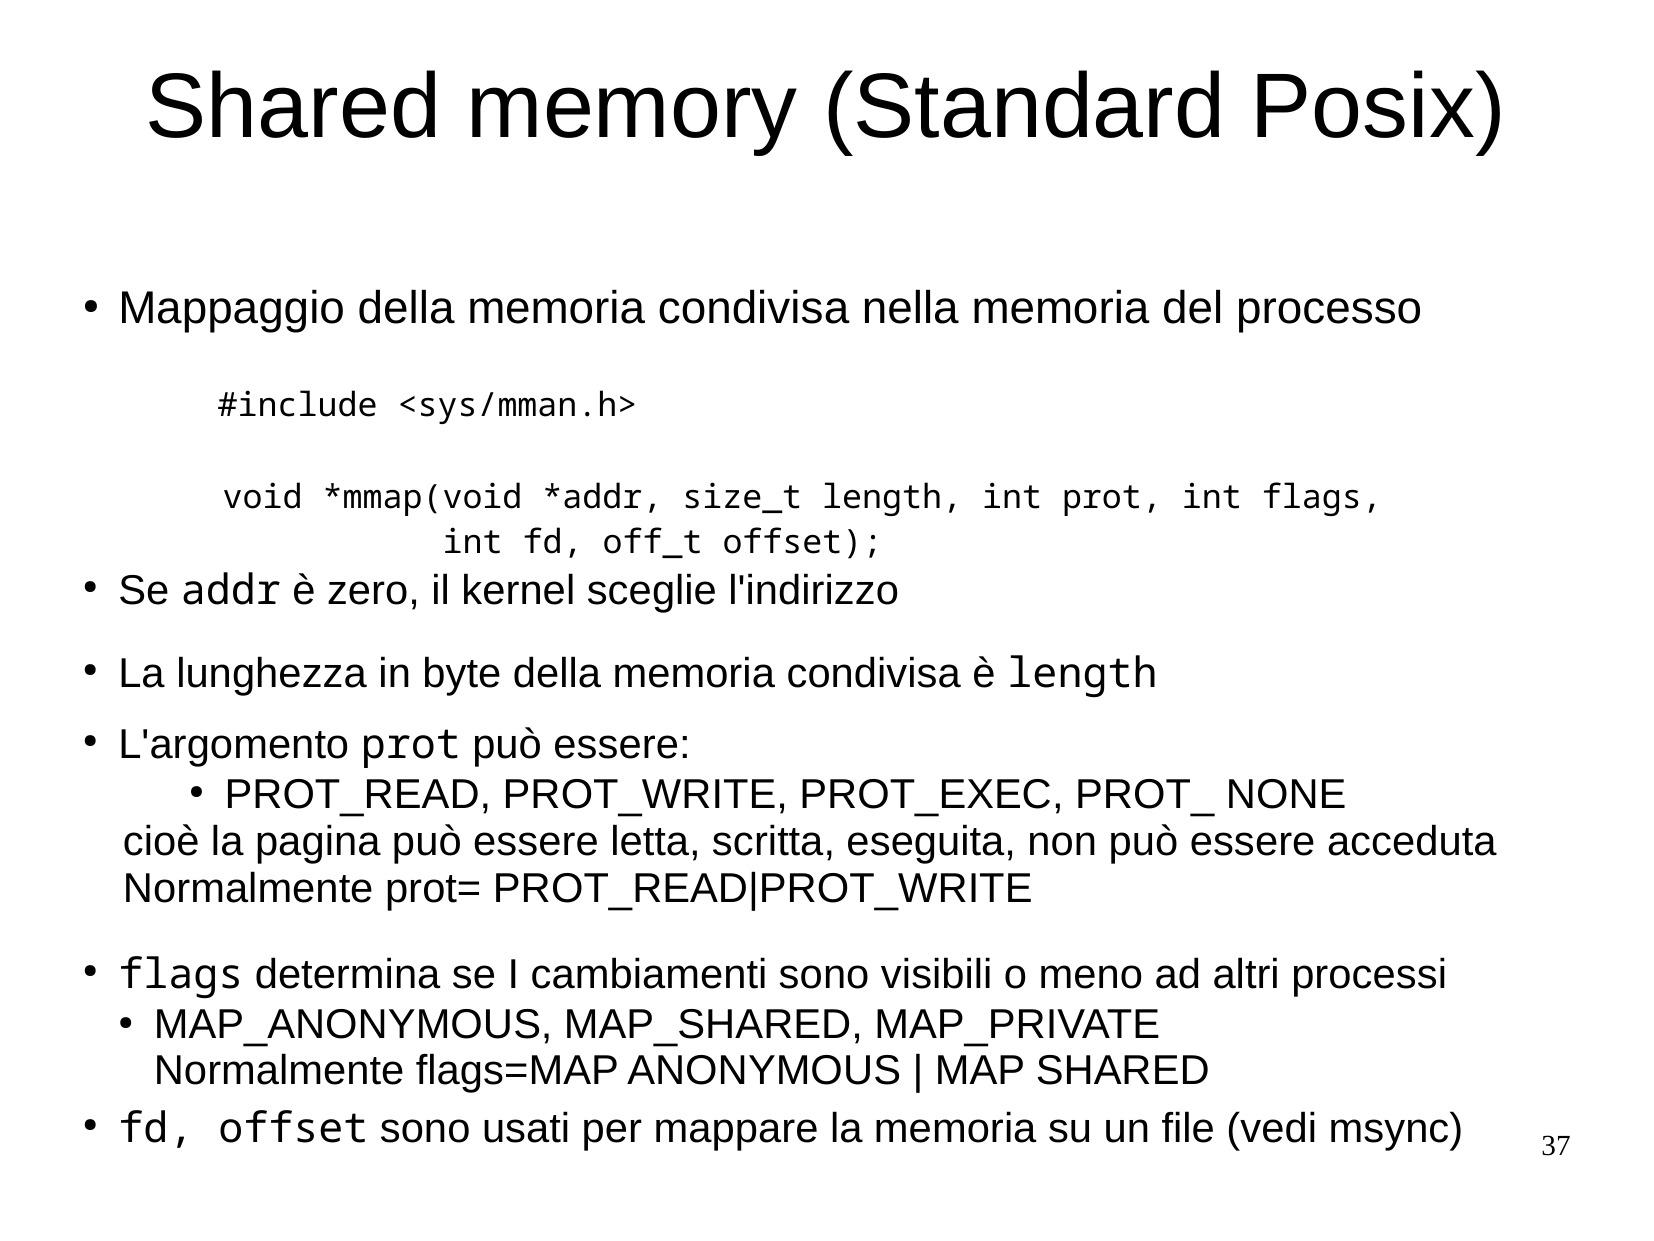

Shared memory (Standard Posix)
Mappaggio della memoria condivisa nella memoria del processo
# #include <sys/mman.h>
 void *mmap(void *addr, size_t length, int prot, int flags,
 int fd, off_t offset);
Se addr è zero, il kernel sceglie l'indirizzo
La lunghezza in byte della memoria condivisa è length
L'argomento prot può essere:
PROT_READ, PROT_WRITE, PROT_EXEC, PROT_ NONE
cioè la pagina può essere letta, scritta, eseguita, non può essere acceduta
Normalmente prot= PROT_READ|PROT_WRITE
flags determina se I cambiamenti sono visibili o meno ad altri processi
MAP_ANONYMOUS, MAP_SHARED, MAP_PRIVATE
Normalmente flags=MAP ANONYMOUS | MAP SHARED
fd, offset sono usati per mappare la memoria su un file (vedi msync)
37